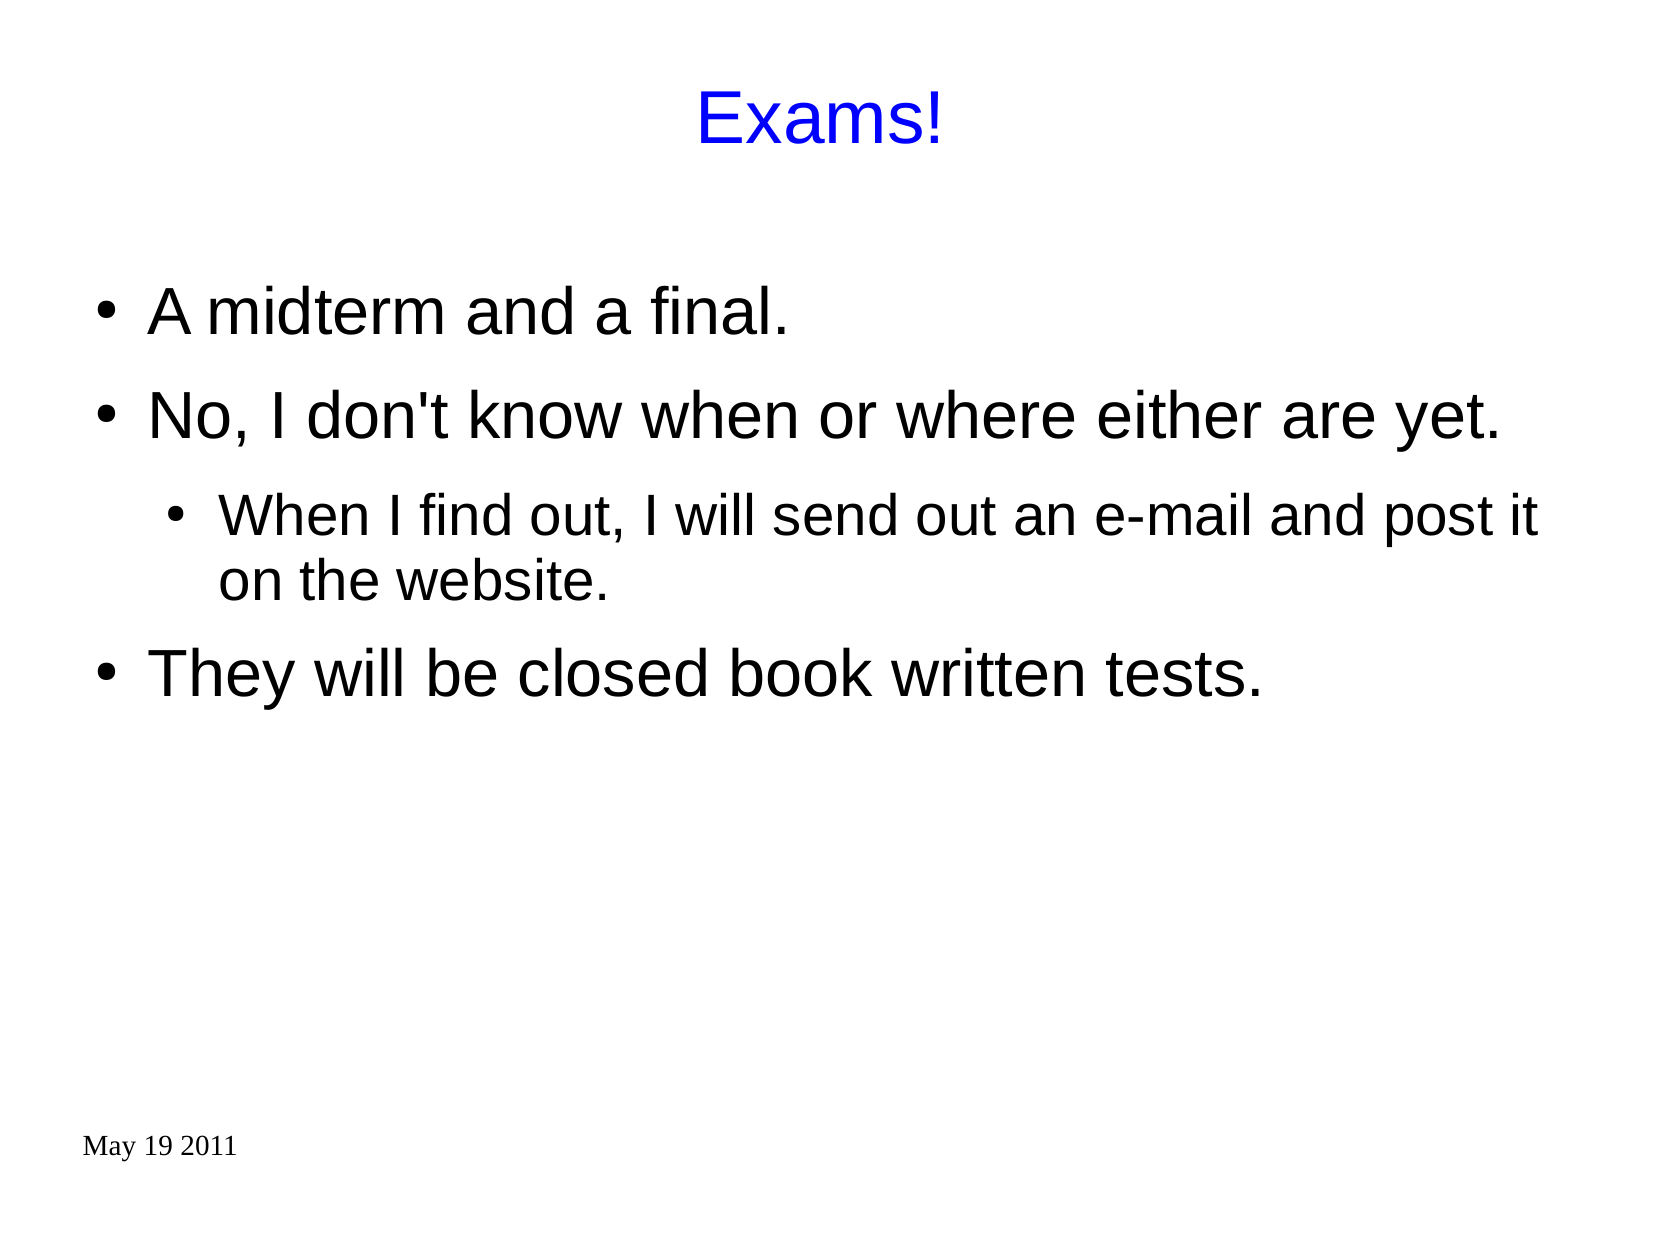

# Exams!
A midterm and a final.
No, I don't know when or where either are yet.
When I find out, I will send out an e-mail and post it on the website.
They will be closed book written tests.
May 19 2011